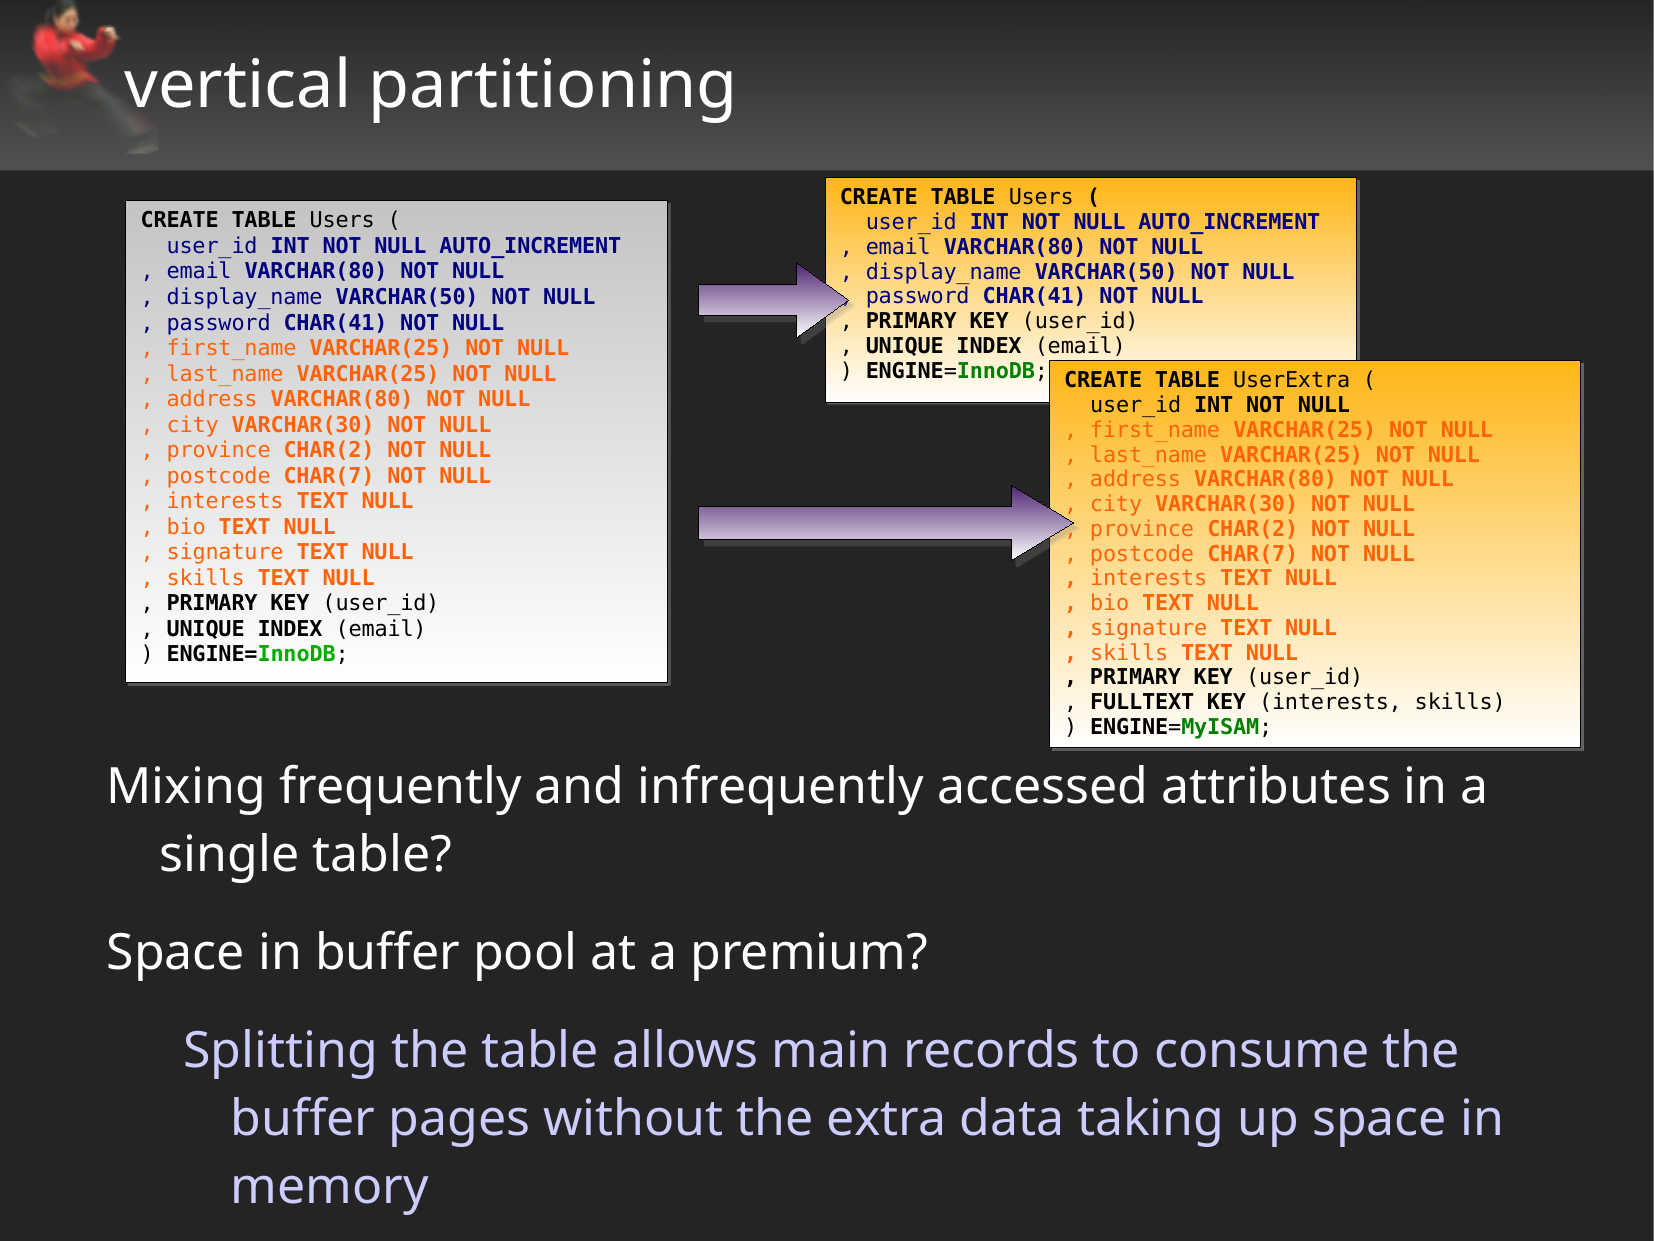

# vertical partitioning
CREATE TABLE Users (
 user_id INT NOT NULL AUTO_INCREMENT
, email VARCHAR(80) NOT NULL
, display_name VARCHAR(50) NOT NULL
, password CHAR(41) NOT NULL
, PRIMARY KEY (user_id)
, UNIQUE INDEX (email)
) ENGINE=InnoDB;
CREATE TABLE Users (
 user_id INT NOT NULL AUTO_INCREMENT
, email VARCHAR(80) NOT NULL
, display_name VARCHAR(50) NOT NULL
, password CHAR(41) NOT NULL
, first_name VARCHAR(25) NOT NULL
, last_name VARCHAR(25) NOT NULL
, address VARCHAR(80) NOT NULL
, city VARCHAR(30) NOT NULL
, province CHAR(2) NOT NULL
, postcode CHAR(7) NOT NULL
, interests TEXT NULL
, bio TEXT NULL
, signature TEXT NULL
, skills TEXT NULL
, PRIMARY KEY (user_id)
, UNIQUE INDEX (email)
) ENGINE=InnoDB;
CREATE TABLE UserExtra (
 user_id INT NOT NULL
, first_name VARCHAR(25) NOT NULL
, last_name VARCHAR(25) NOT NULL
, address VARCHAR(80) NOT NULL
, city VARCHAR(30) NOT NULL
, province CHAR(2) NOT NULL
, postcode CHAR(7) NOT NULL
, interests TEXT NULL
, bio TEXT NULL
, signature TEXT NULL
, skills TEXT NULL
, PRIMARY KEY (user_id)
, FULLTEXT KEY (interests, skills)
) ENGINE=MyISAM;
Mixing frequently and infrequently accessed attributes in a single table?
Space in buffer pool at a premium?
Splitting the table allows main records to consume the buffer pages without the extra data taking up space in memory
Need FULLTEXT on your text columns?